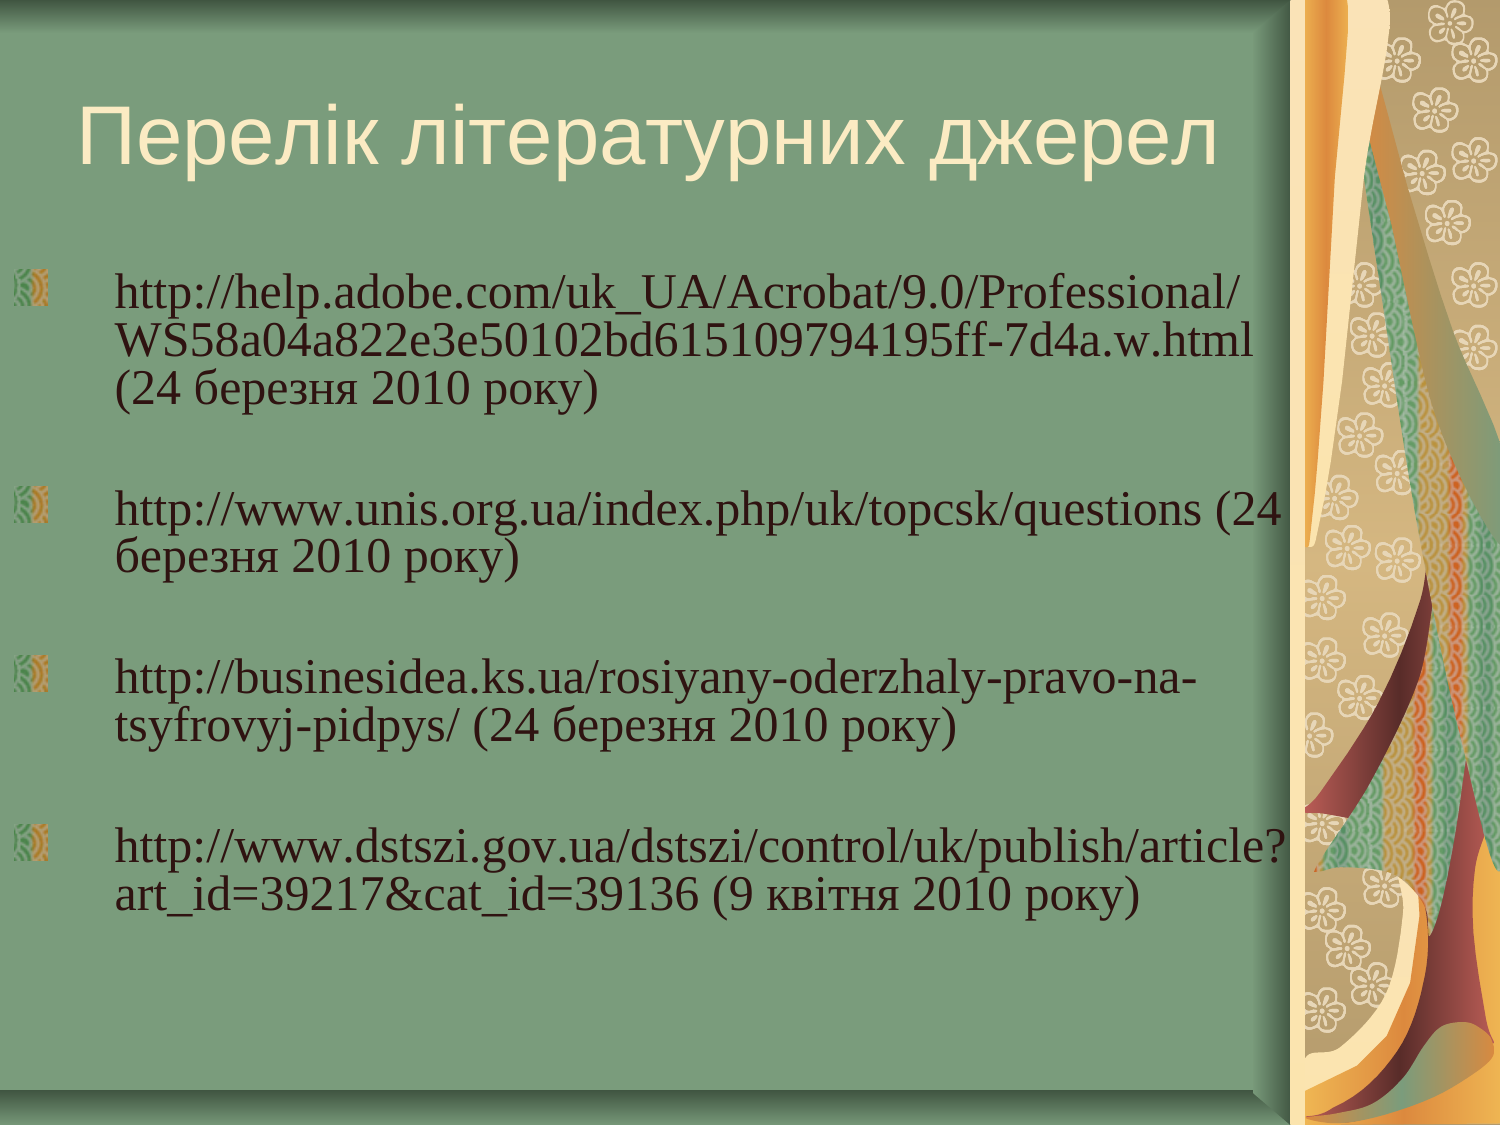

# Перелік літературних джерел
http://help.adobe.com/uk_UA/Acrobat/9.0/Professional/WS58a04a822e3e50102bd615109794195ff-7d4a.w.html (24 березня 2010 року)
http://www.unis.org.ua/index.php/uk/topcsk/questions (24 березня 2010 року)
http://businesidea.ks.ua/rosiyany-oderzhaly-pravo-na-tsyfrovyj-pidpys/ (24 березня 2010 року)
http://www.dstszi.gov.ua/dstszi/control/uk/publish/article?art_id=39217&cat_id=39136 (9 квітня 2010 року)